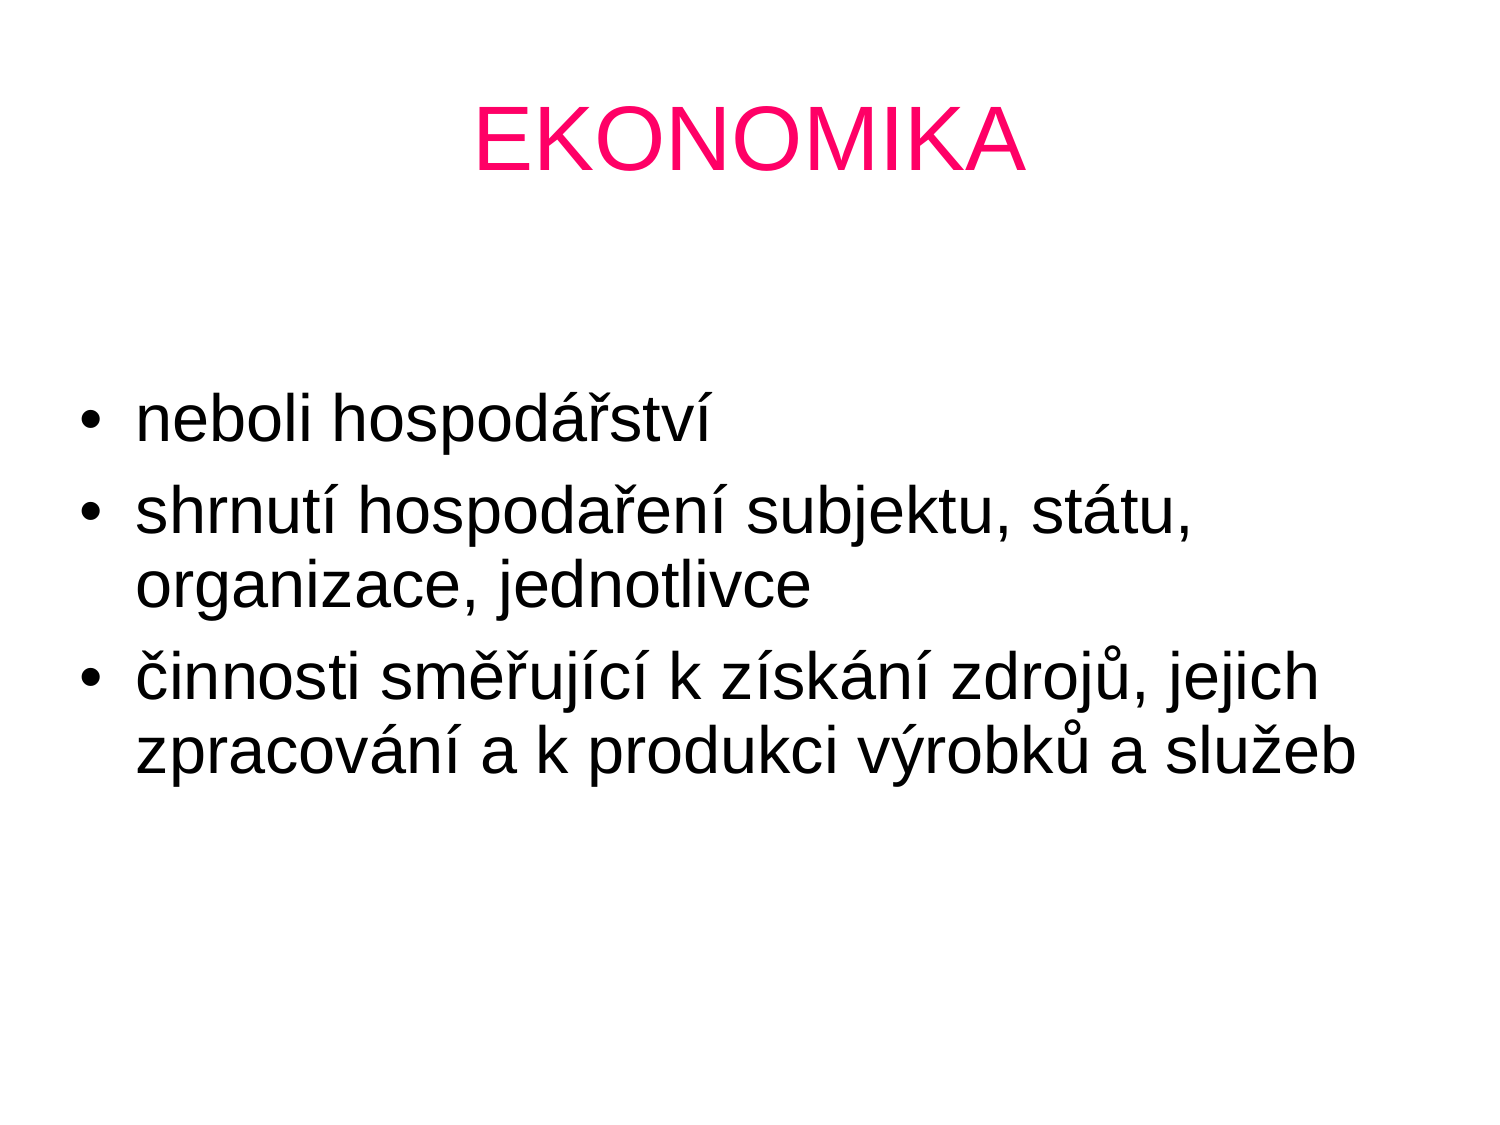

# EKONOMIKA
neboli hospodářství
shrnutí hospodaření subjektu, státu, organizace, jednotlivce
činnosti směřující k získání zdrojů, jejich zpracování a k produkci výrobků a služeb